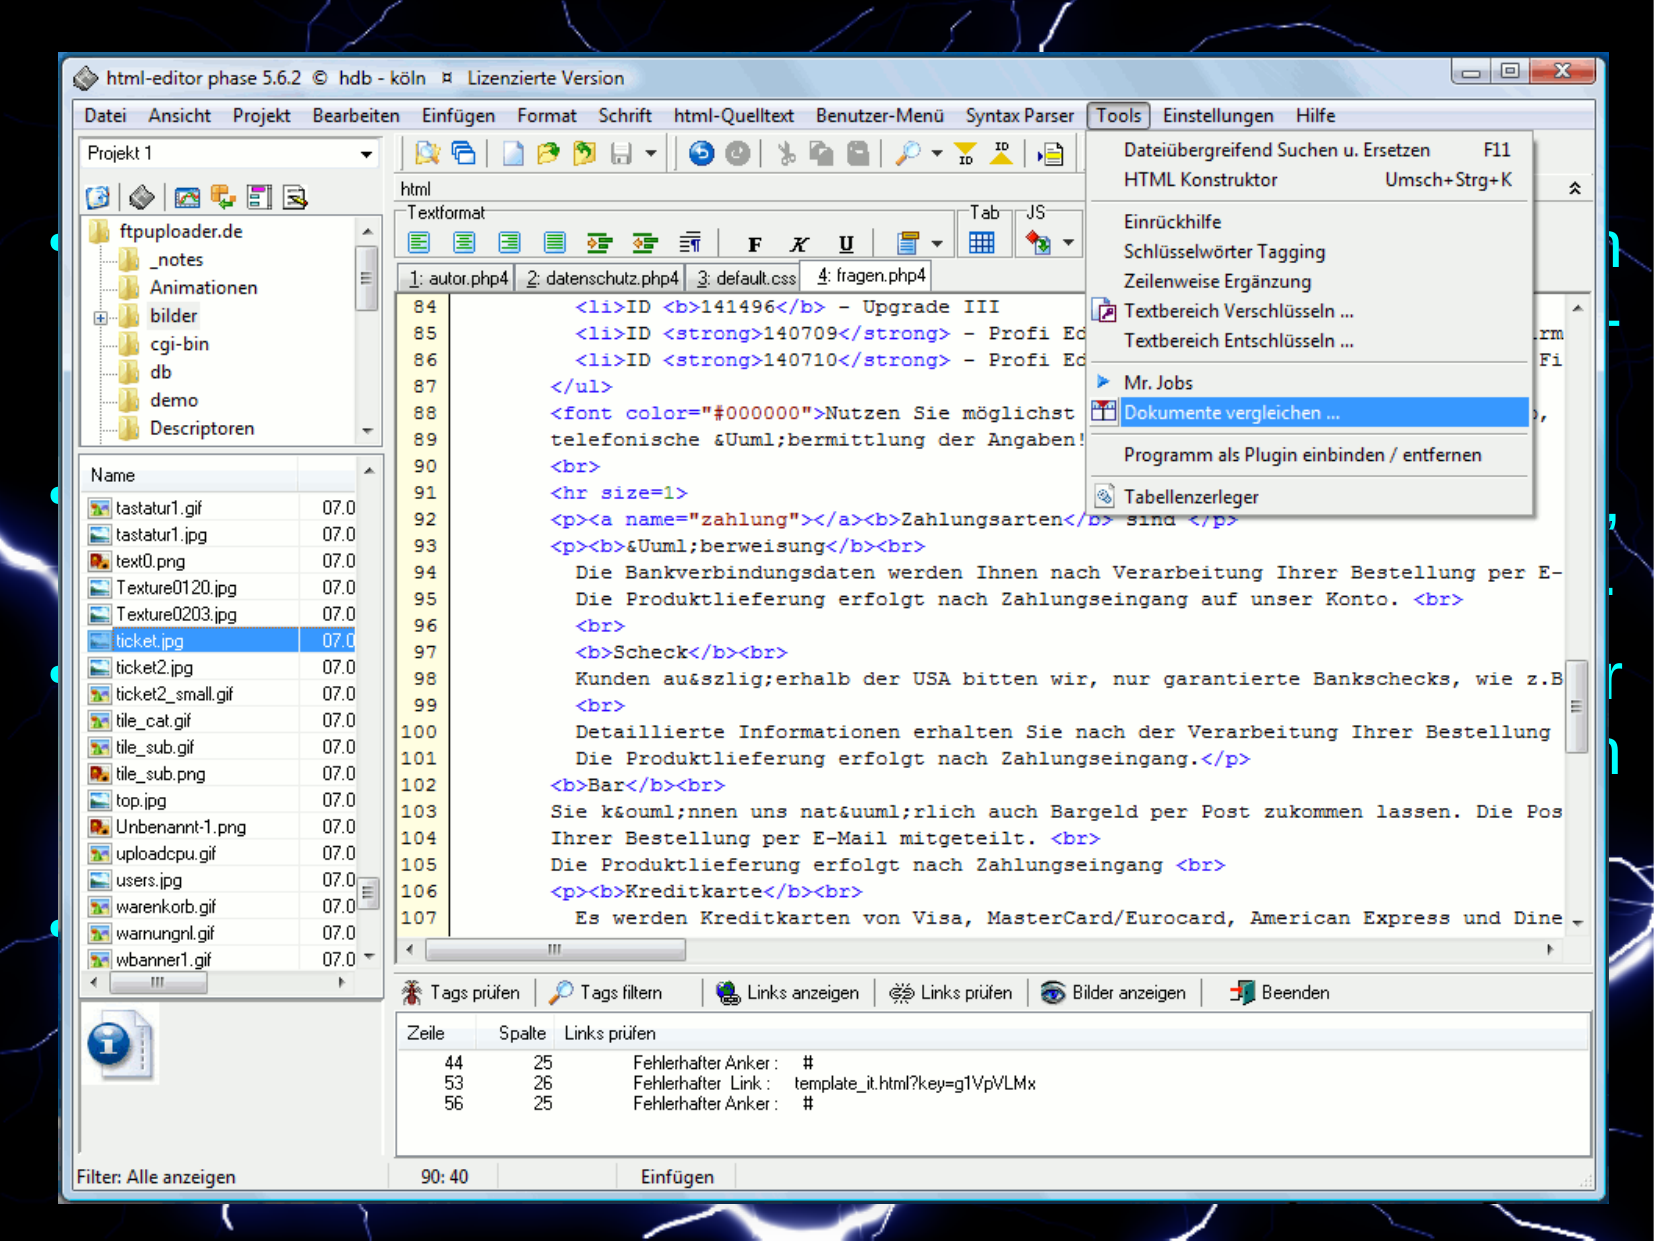

# – Welche Software? –
Phase 5 (http://www.phase5.info/) ist ein für den Privatgebrauch oder Schulen kostenloser HTML-Editor für Windows.
Er unterstützt u.a. auch PHP, JavaScript, Java, Perl, C++, Object-Pascal, Python und Visual Basic.
Eine eingebaute Vorschau, ein Debugger (Linktester) und ein Werkzeug zum Erstellen von Tabellen vervollständigen das Bild.
Weitere HTML-Editoren siehe Wikipedia:
http://de.wikipedia.org/wiki/Liste_von_HTML-Editoren